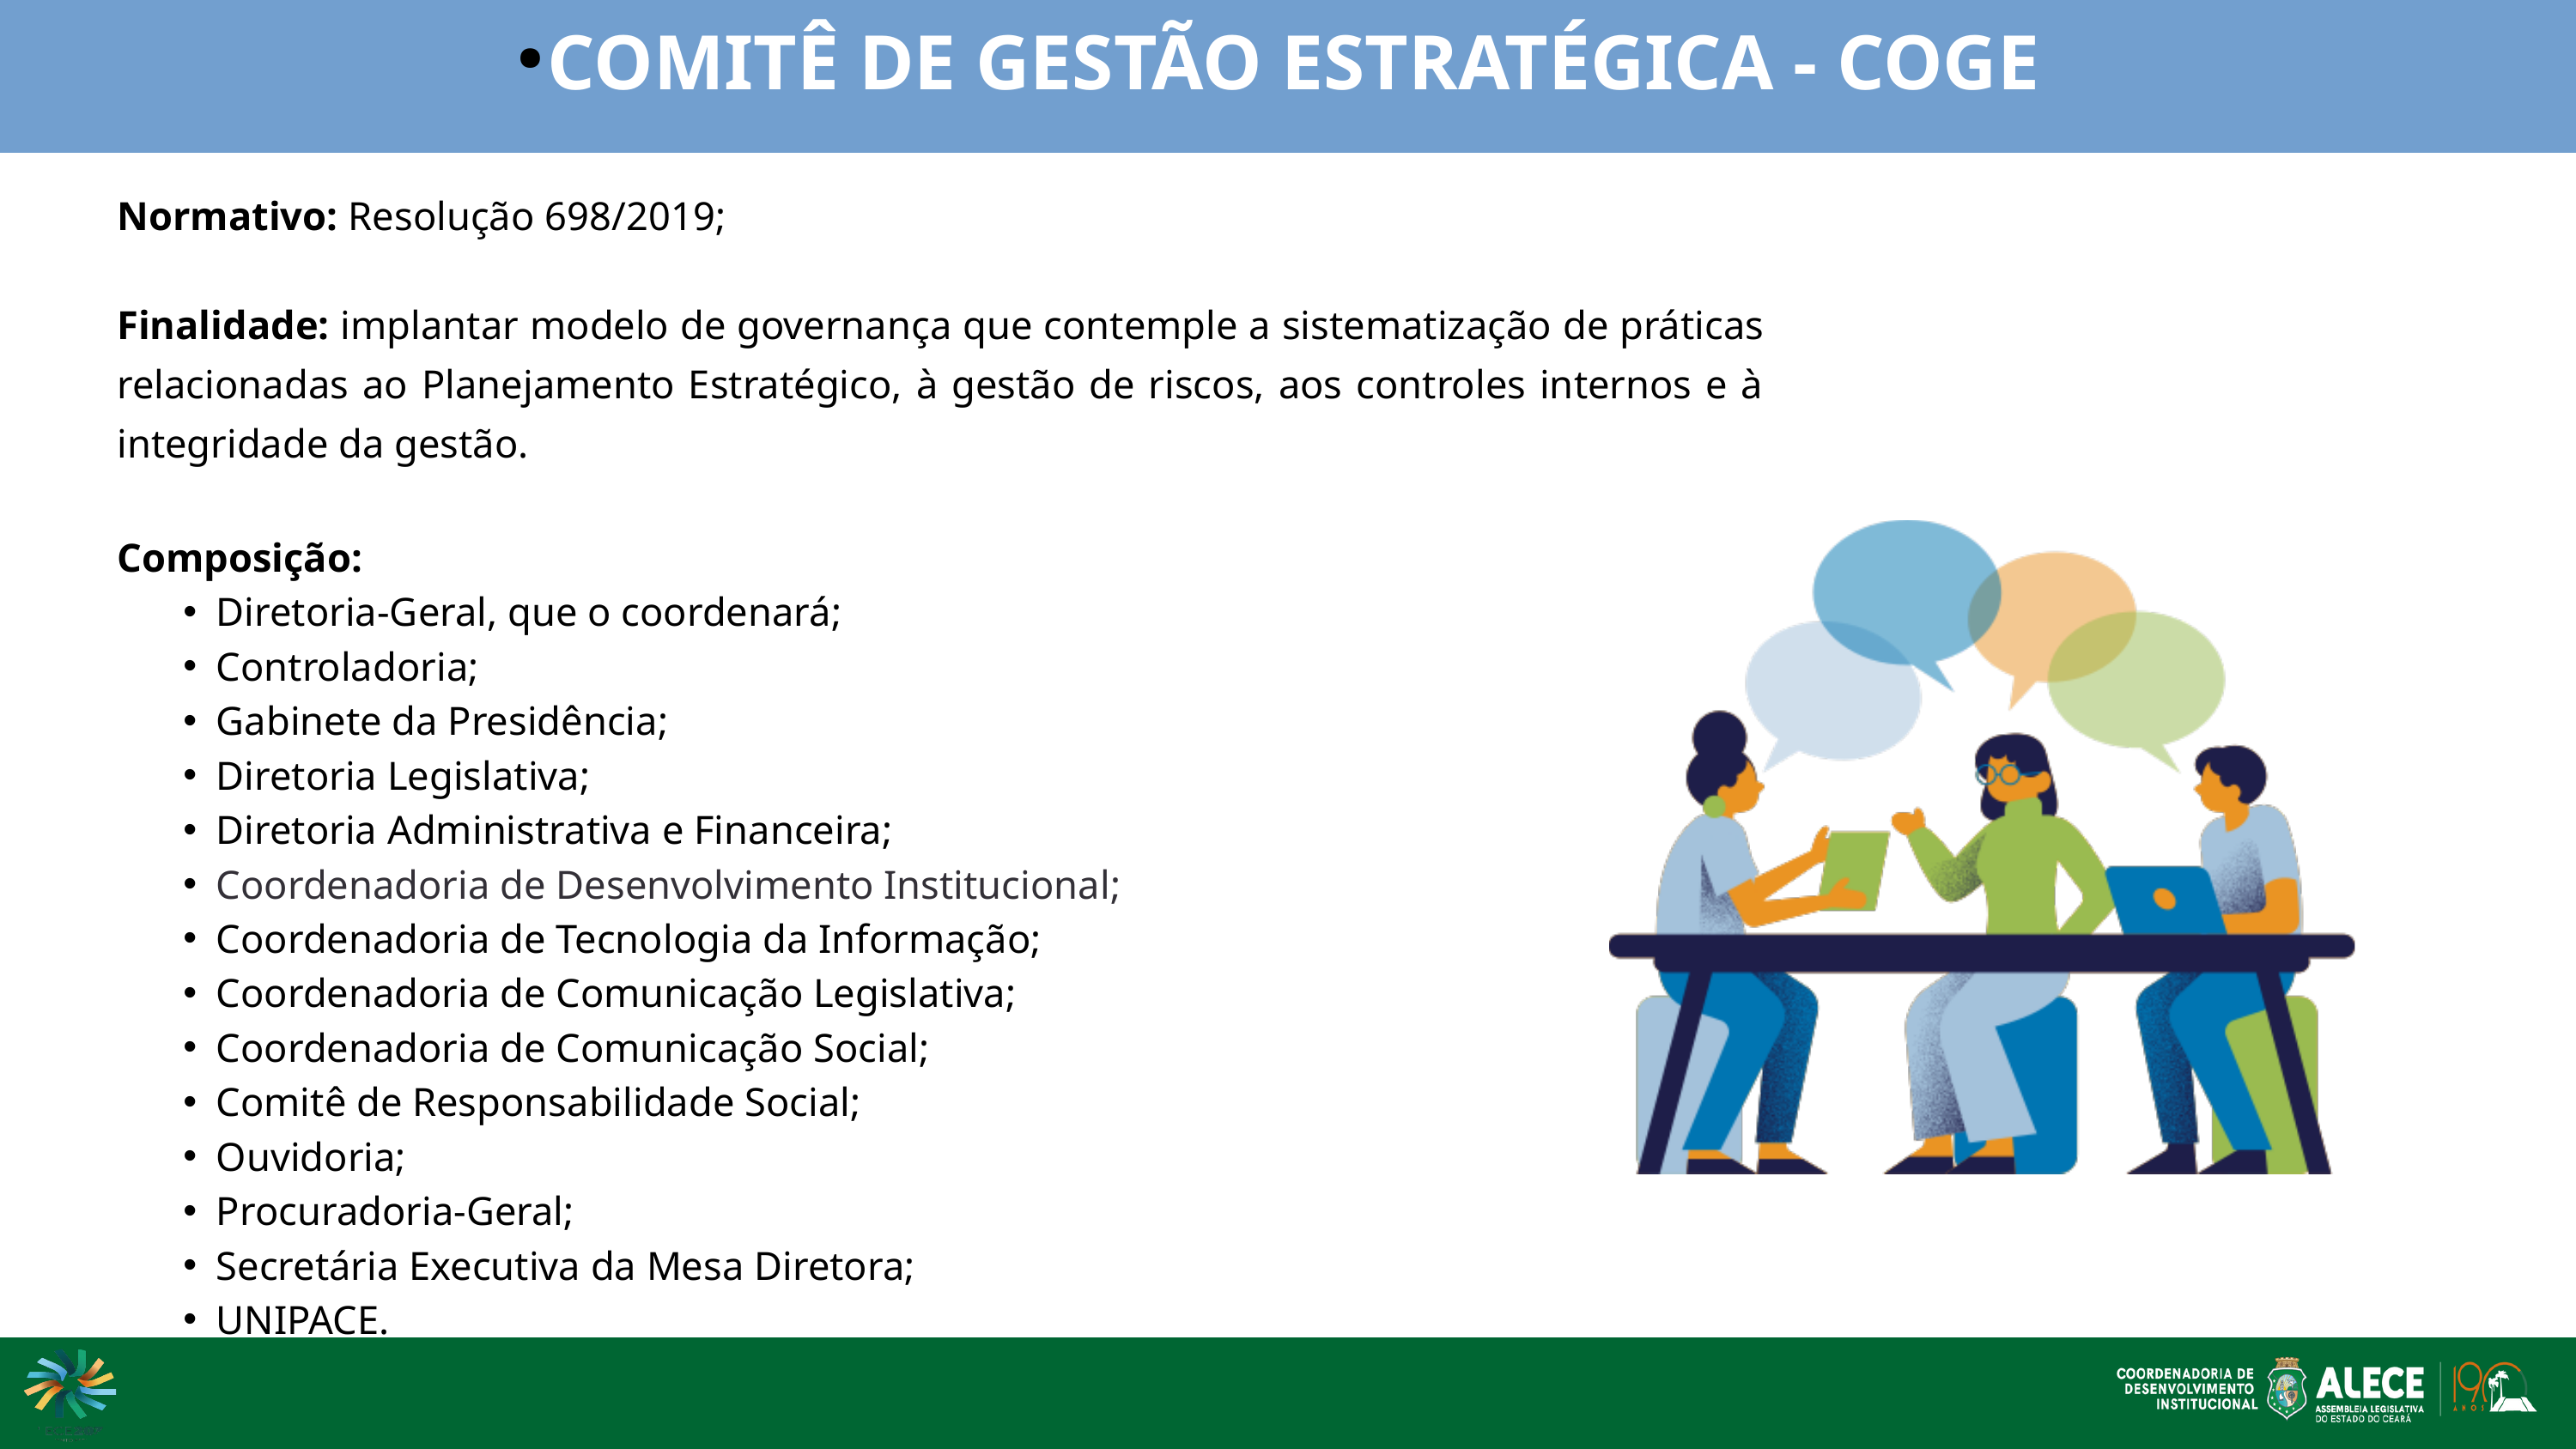

| COMITÊ DE GESTÃO ESTRATÉGICA - COGE |
| --- |
Normativo: Resolução 698/2019;
Finalidade: implantar modelo de governança que contemple a sistematização de práticas relacionadas ao Planejamento Estratégico, à gestão de riscos, aos controles internos e à integridade da gestão.
Composição:
Diretoria-Geral, que o coordenará;
Controladoria;
Gabinete da Presidência;
Diretoria Legislativa;
Diretoria Administrativa e Financeira;
Coordenadoria de Desenvolvimento Institucional;
Coordenadoria de Tecnologia da Informação;
Coordenadoria de Comunicação Legislativa;
Coordenadoria de Comunicação Social;
Comitê de Responsabilidade Social;
Ouvidoria;
Procuradoria-Geral;
Secretária Executiva da Mesa Diretora;
UNIPACE.